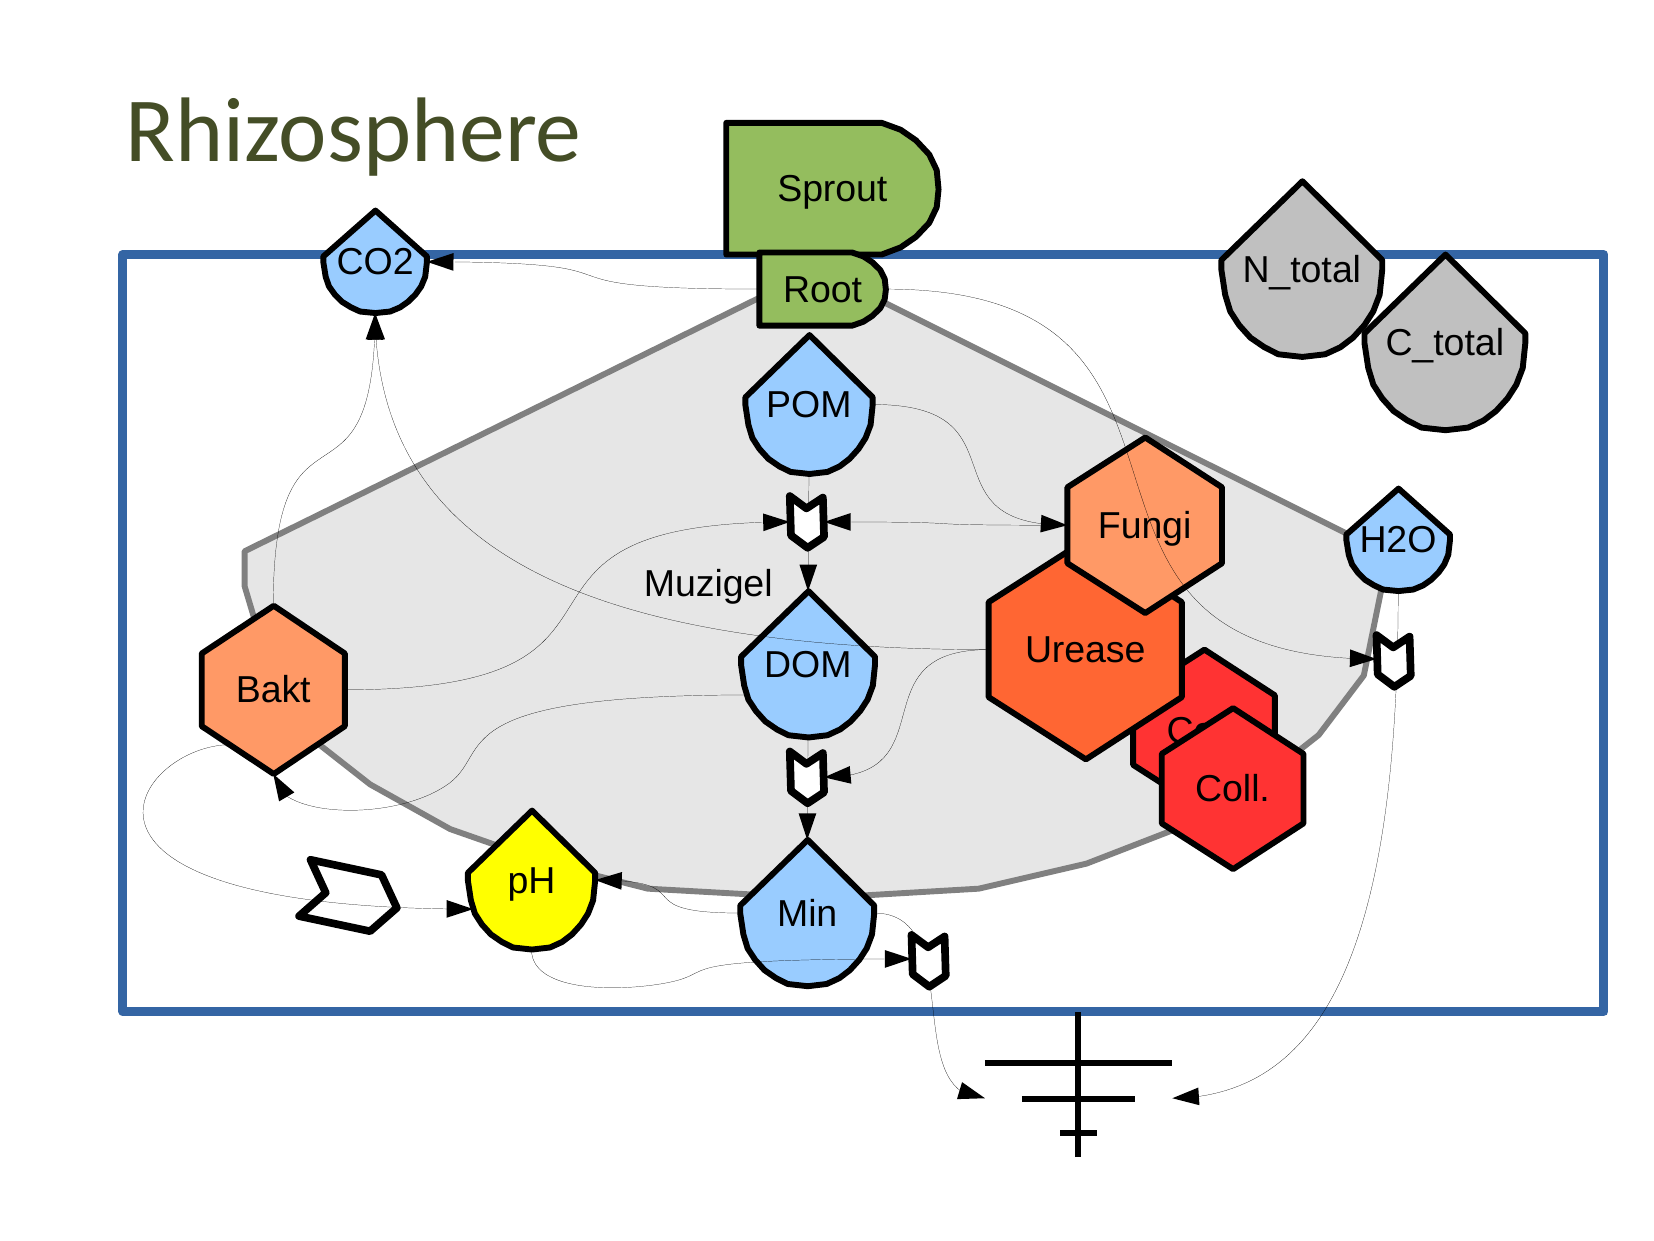

# Rhizosphere
Sprout
N_total
CO2
Root
C_total
Muzigel
POM
Fungi
H2O
Urease
DOM
Bakt
Coll.
Coll.
pH
Min